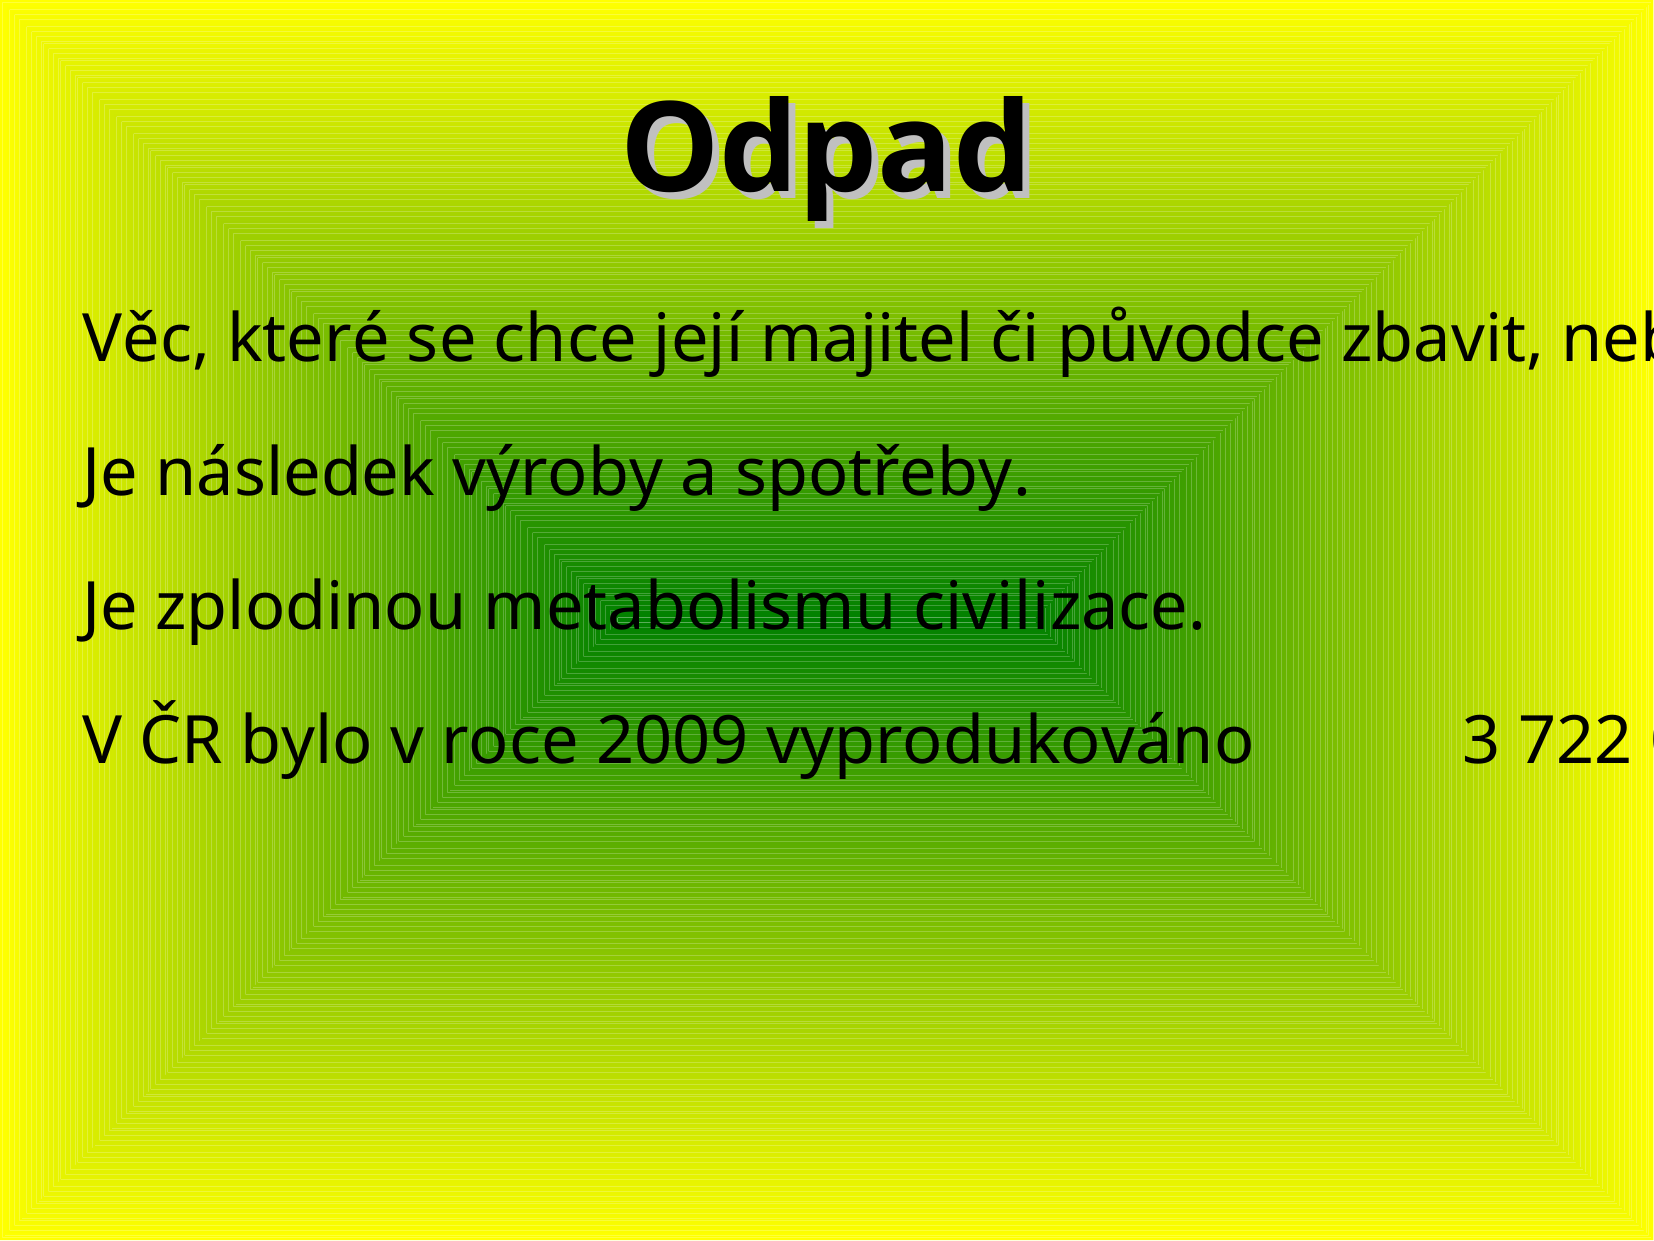

Odpad
Věc, které se chce její majitel či původce zbavit, nebo věc, jejíž odstranění je nutné z hlediska ochrany ŽP, případně ochrany zdraví člověka.
Je následek výroby a spotřeby.
Je zplodinou metabolismu civilizace.
V ČR bylo v roce 2009 vyprodukováno 3 722 000 tun odpadu v domácnostech, celkové množství odpadu bylo 24 200 000 tun.